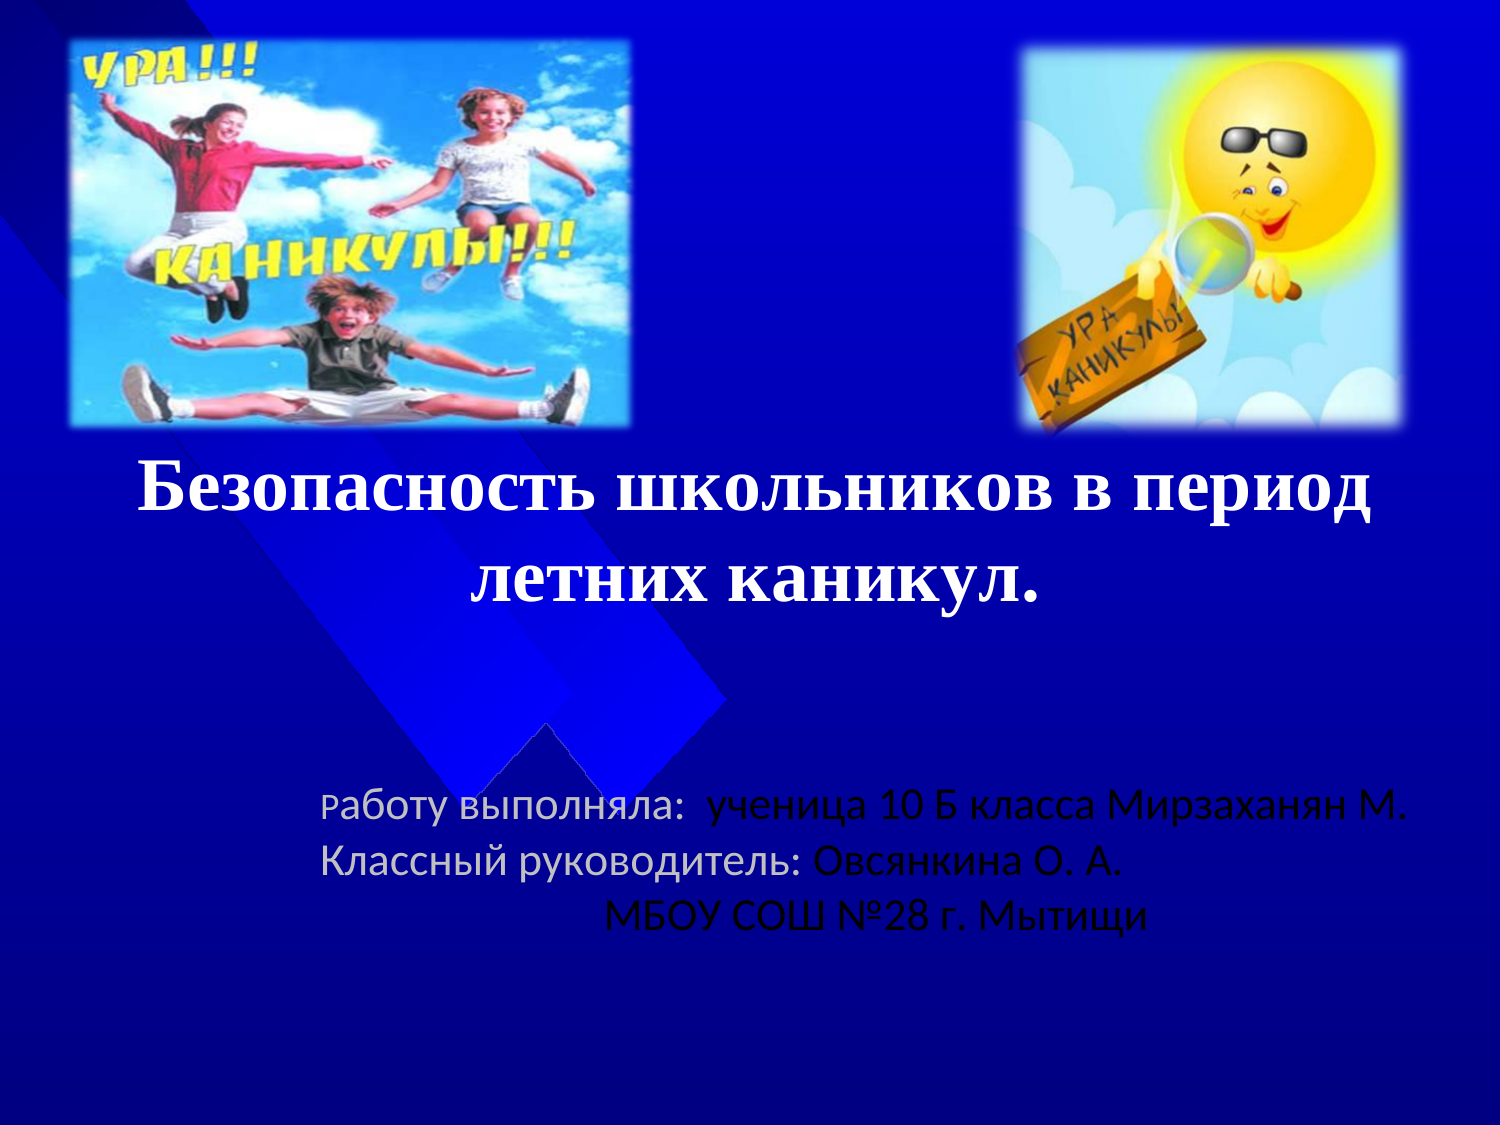

# Безопасность школьников в период летних каникул.
Работу выполняла: ученица 10 Б класса Мирзаханян М.
Классный руководитель: Овсянкина О. А.
МБОУ СОШ №28 г. Мытищи